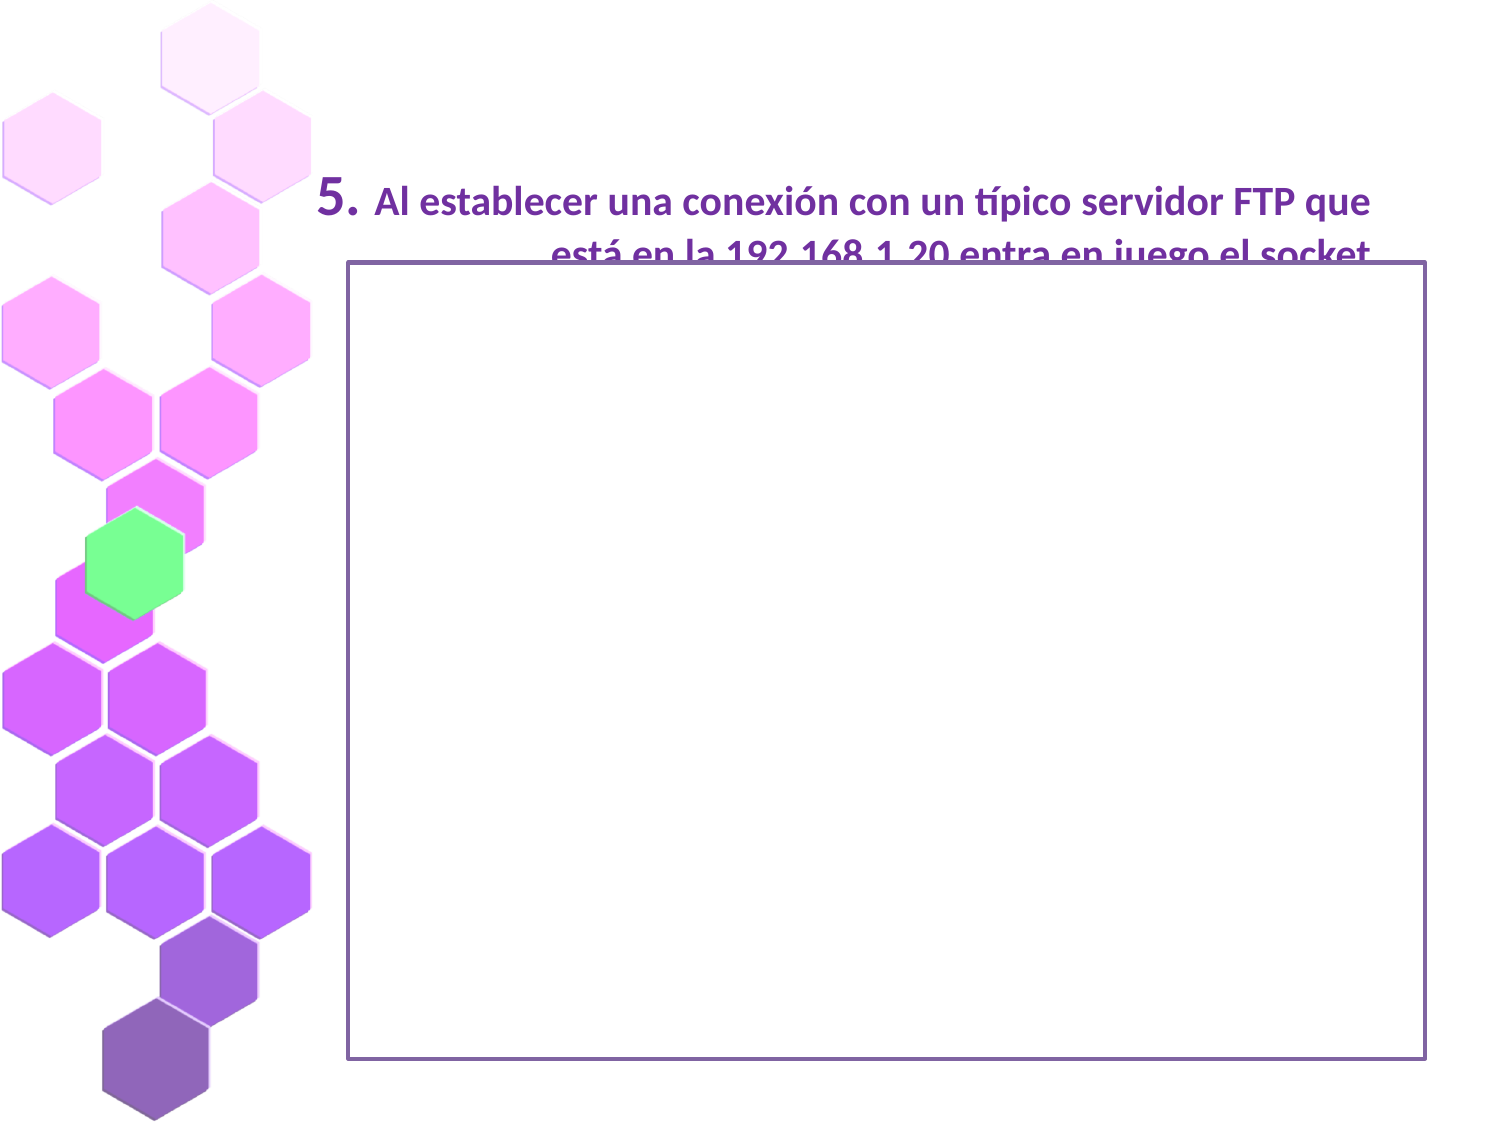

# 5. Al establecer una conexión con un típico servidor FTP que está en la 192.168.1.20 entra en juego el socket correspondiente en el servidor FTP ¿Con qué parámetros estará relacionado ese socket?